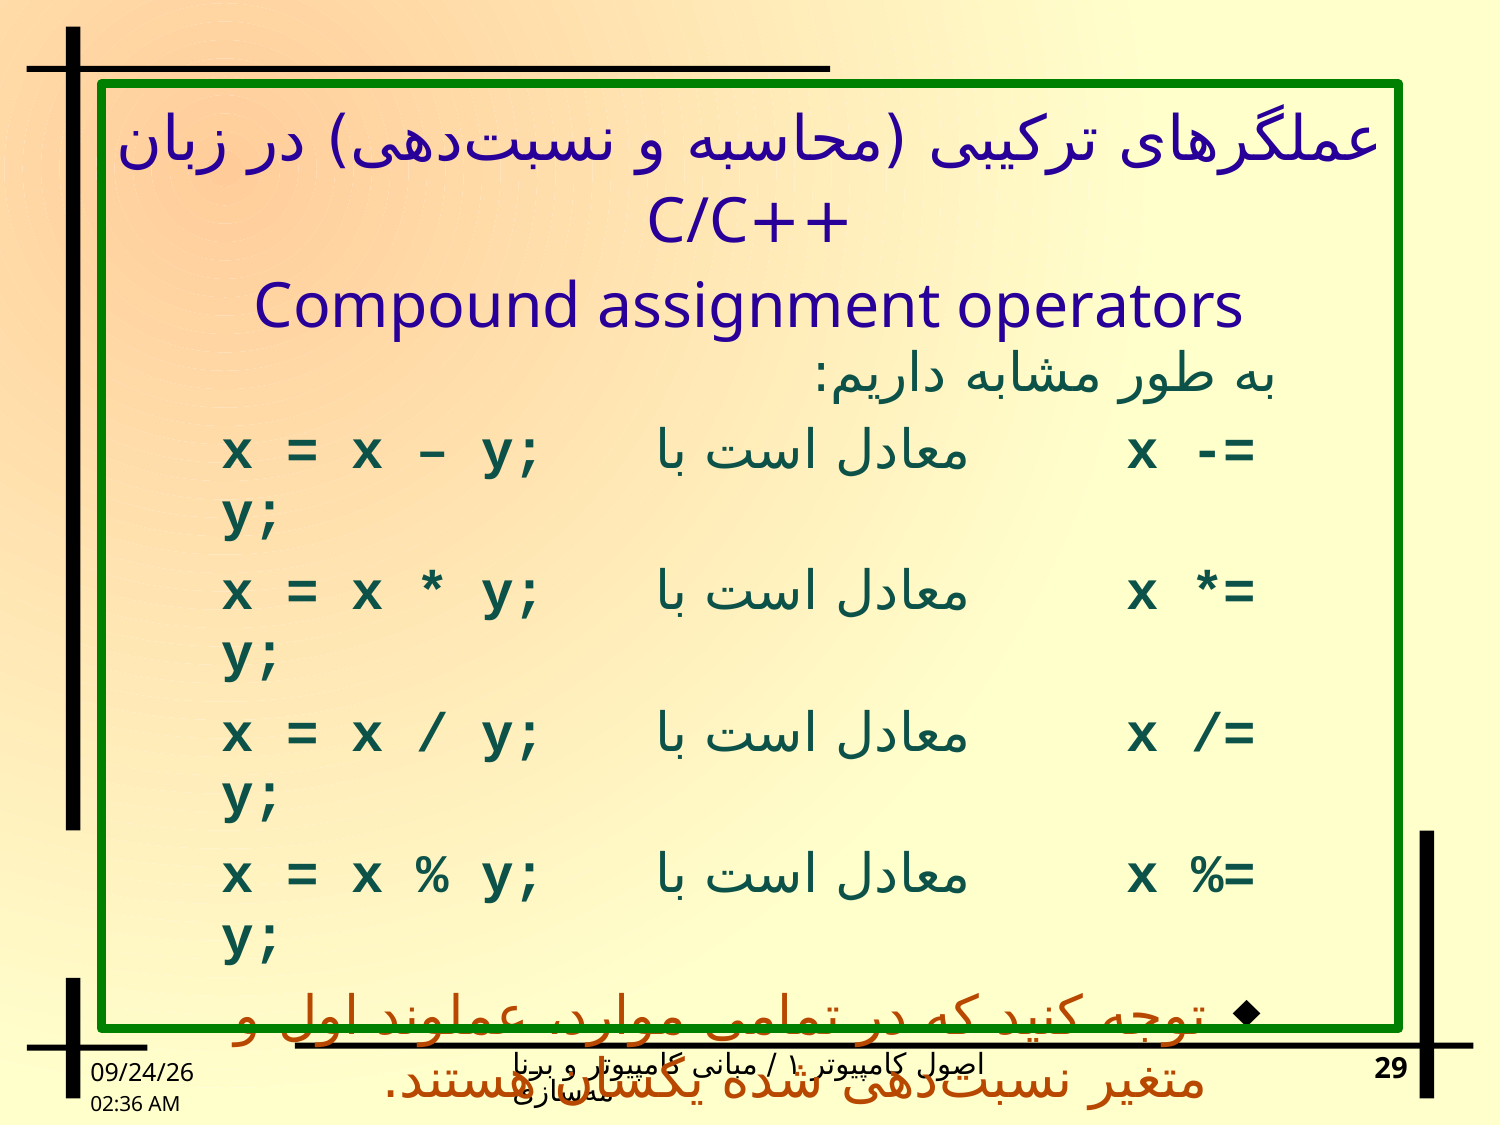

# عملگرهای ترکیبی (محاسبه و نسبت‌دهی) در زبان ++C/C Compound assignment operators
به طور مشابه داریم:
x = x – y;	 معادل است با x -= y;
x = x * y;	 معادل است با x *= y;
x = x / y;	 معادل است با x /= y;
x = x % y;	 معادل است با x %= y;
توجه کنید که در تمامی موارد، عملوند اول و متغیر نسبت‌دهی شده یکسان هستند.
اصول کامپیوتر ۱ / مبانی کامپیوتر و برنامه‌سازی
29